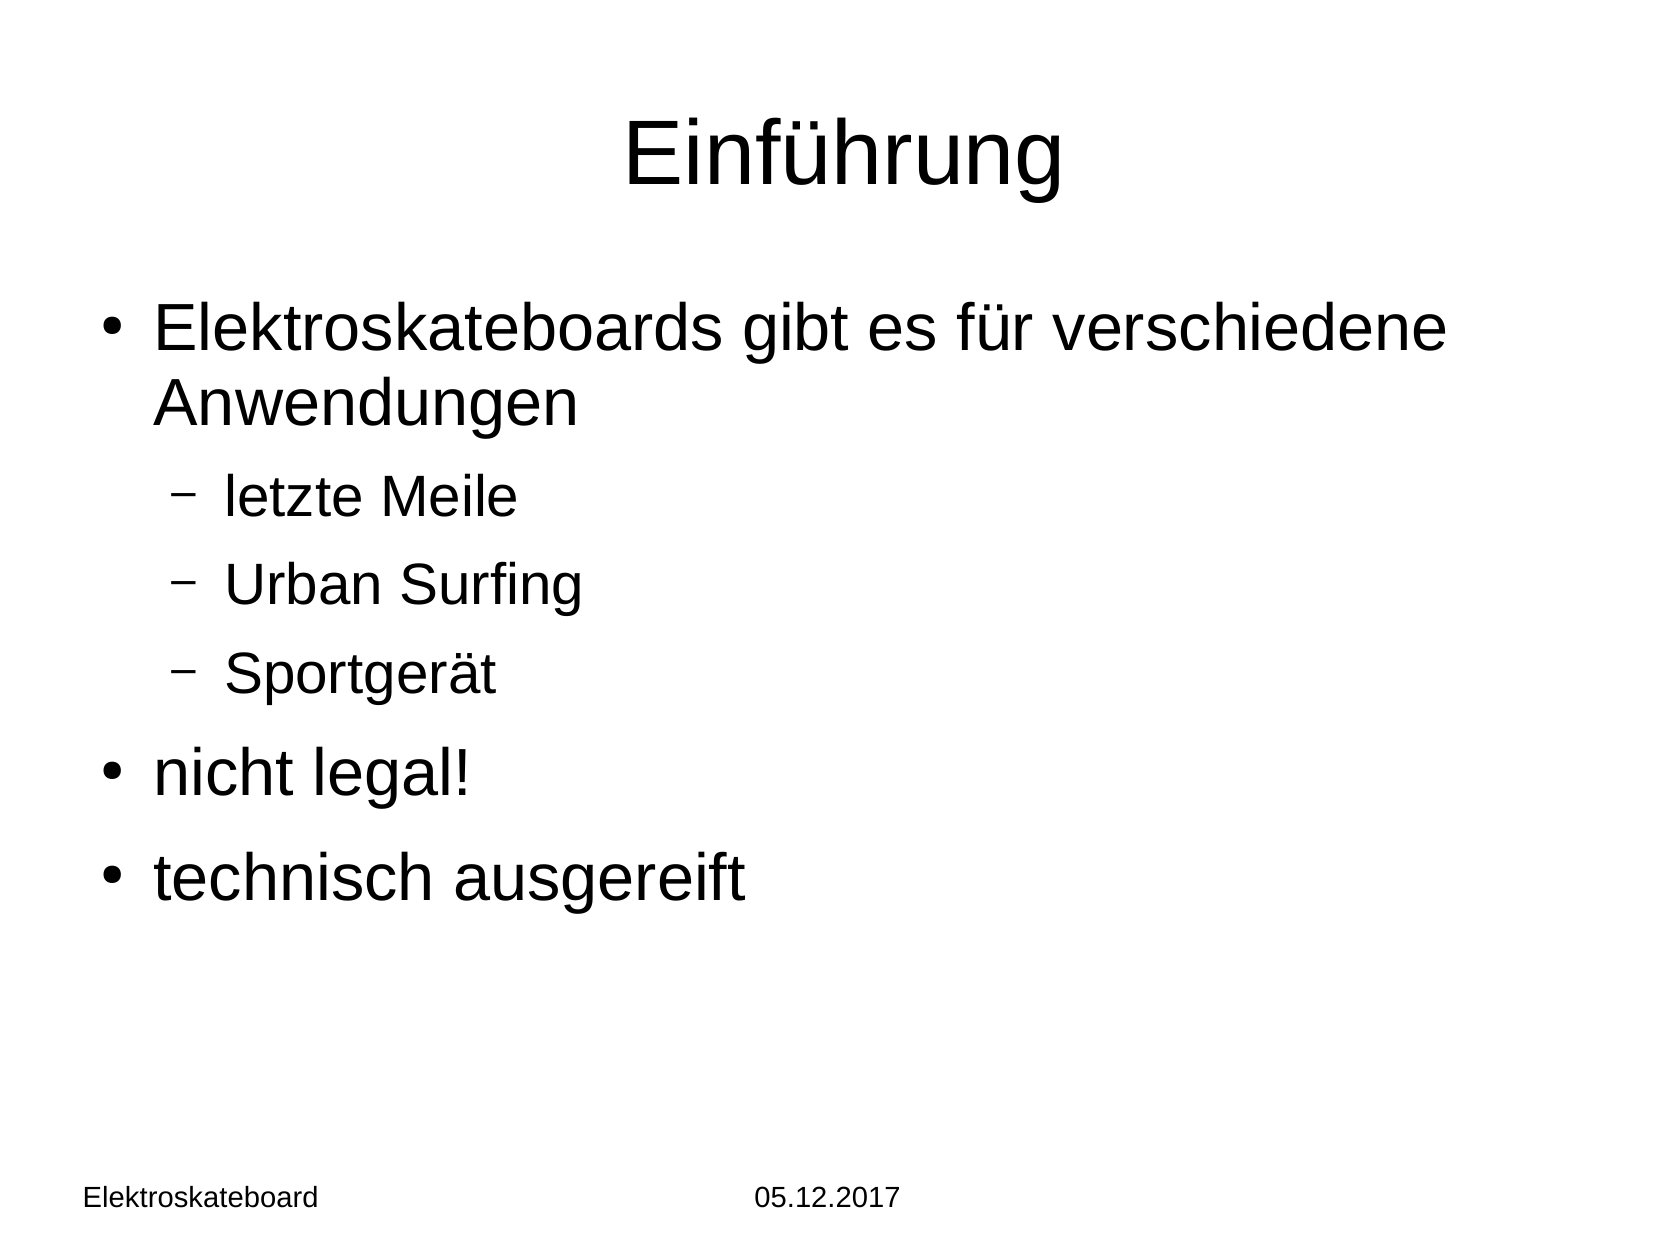

# Einführung
Elektroskateboards gibt es für verschiedene Anwendungen
letzte Meile
Urban Surfing
Sportgerät
nicht legal!
technisch ausgereift